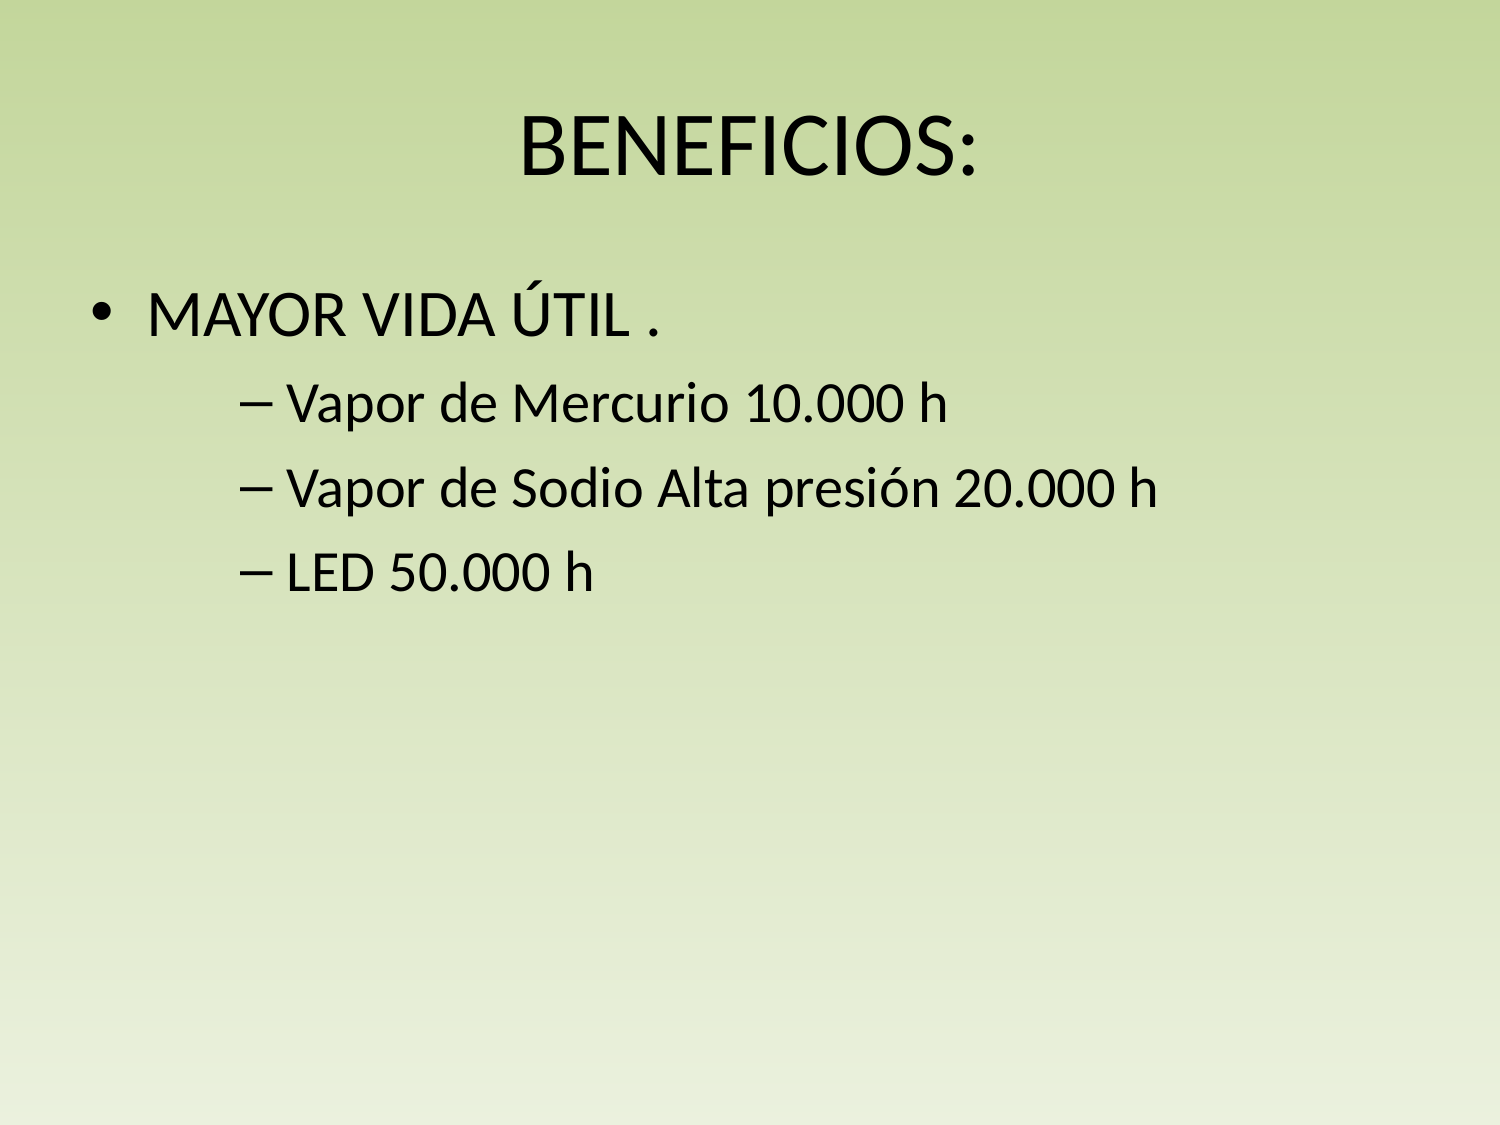

# BENEFICIOS:
MAYOR VIDA ÚTIL .
Vapor de Mercurio 10.000 h
Vapor de Sodio Alta presión 20.000 h
LED 50.000 h